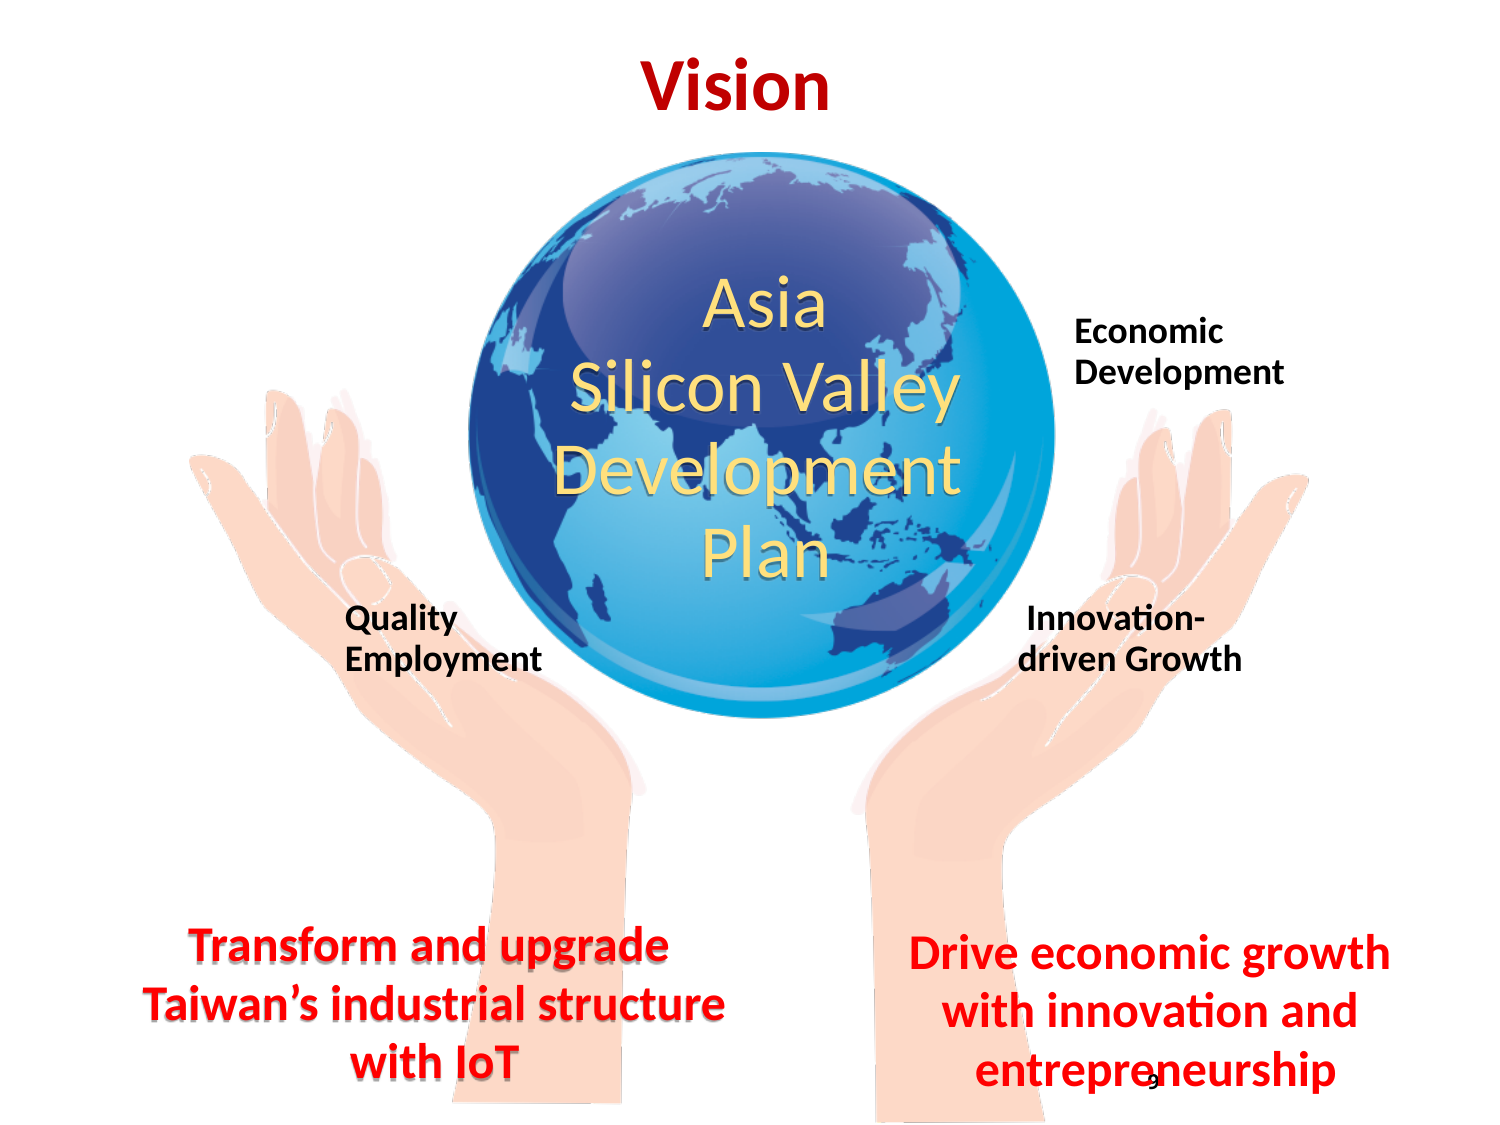

# Vision
Asia
Silicon Valley
Development
Plan
Economic
Development
Quality
Employment
 Innovation-
driven Growth
Transform and upgrade
Taiwan’s industrial structure with IoT
Drive economic growth
with innovation and
entrepreneurship
7